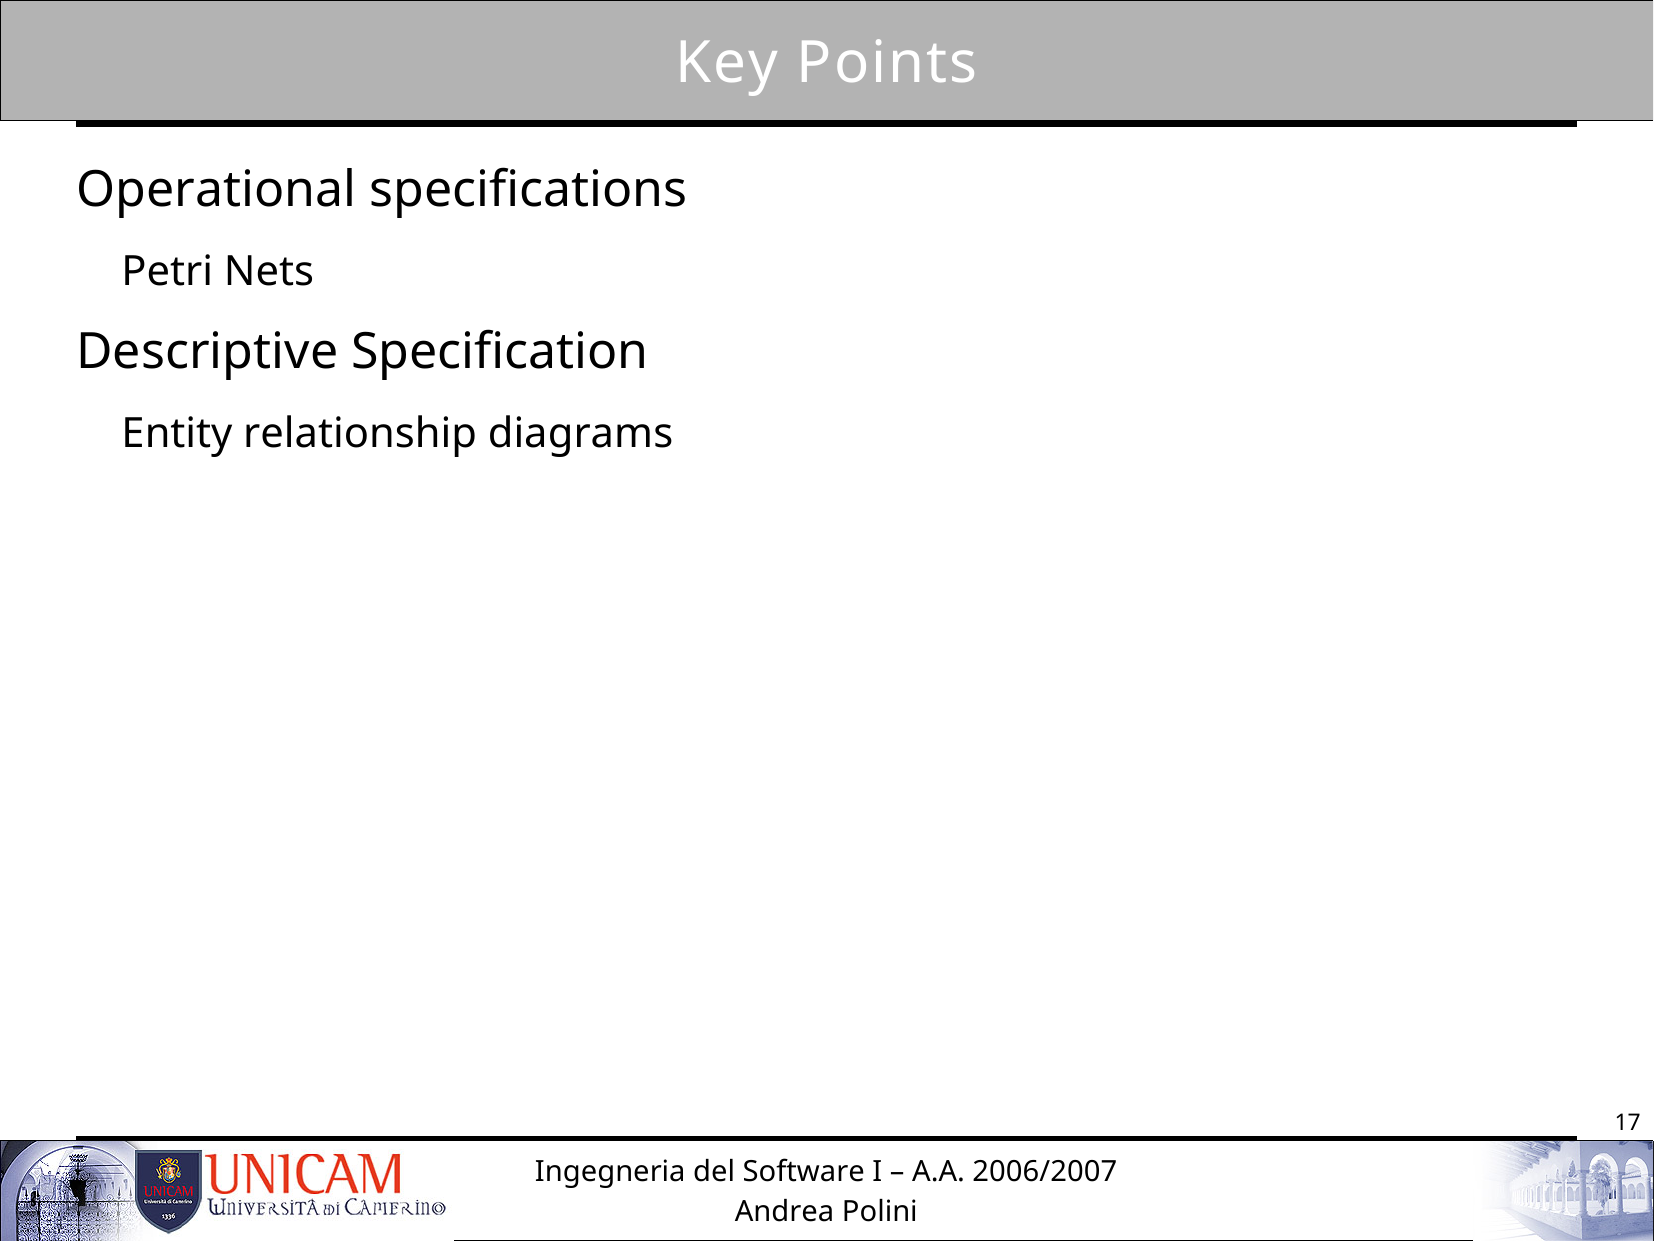

# Key Points
Operational specifications
Petri Nets
Descriptive Specification
Entity relationship diagrams
17